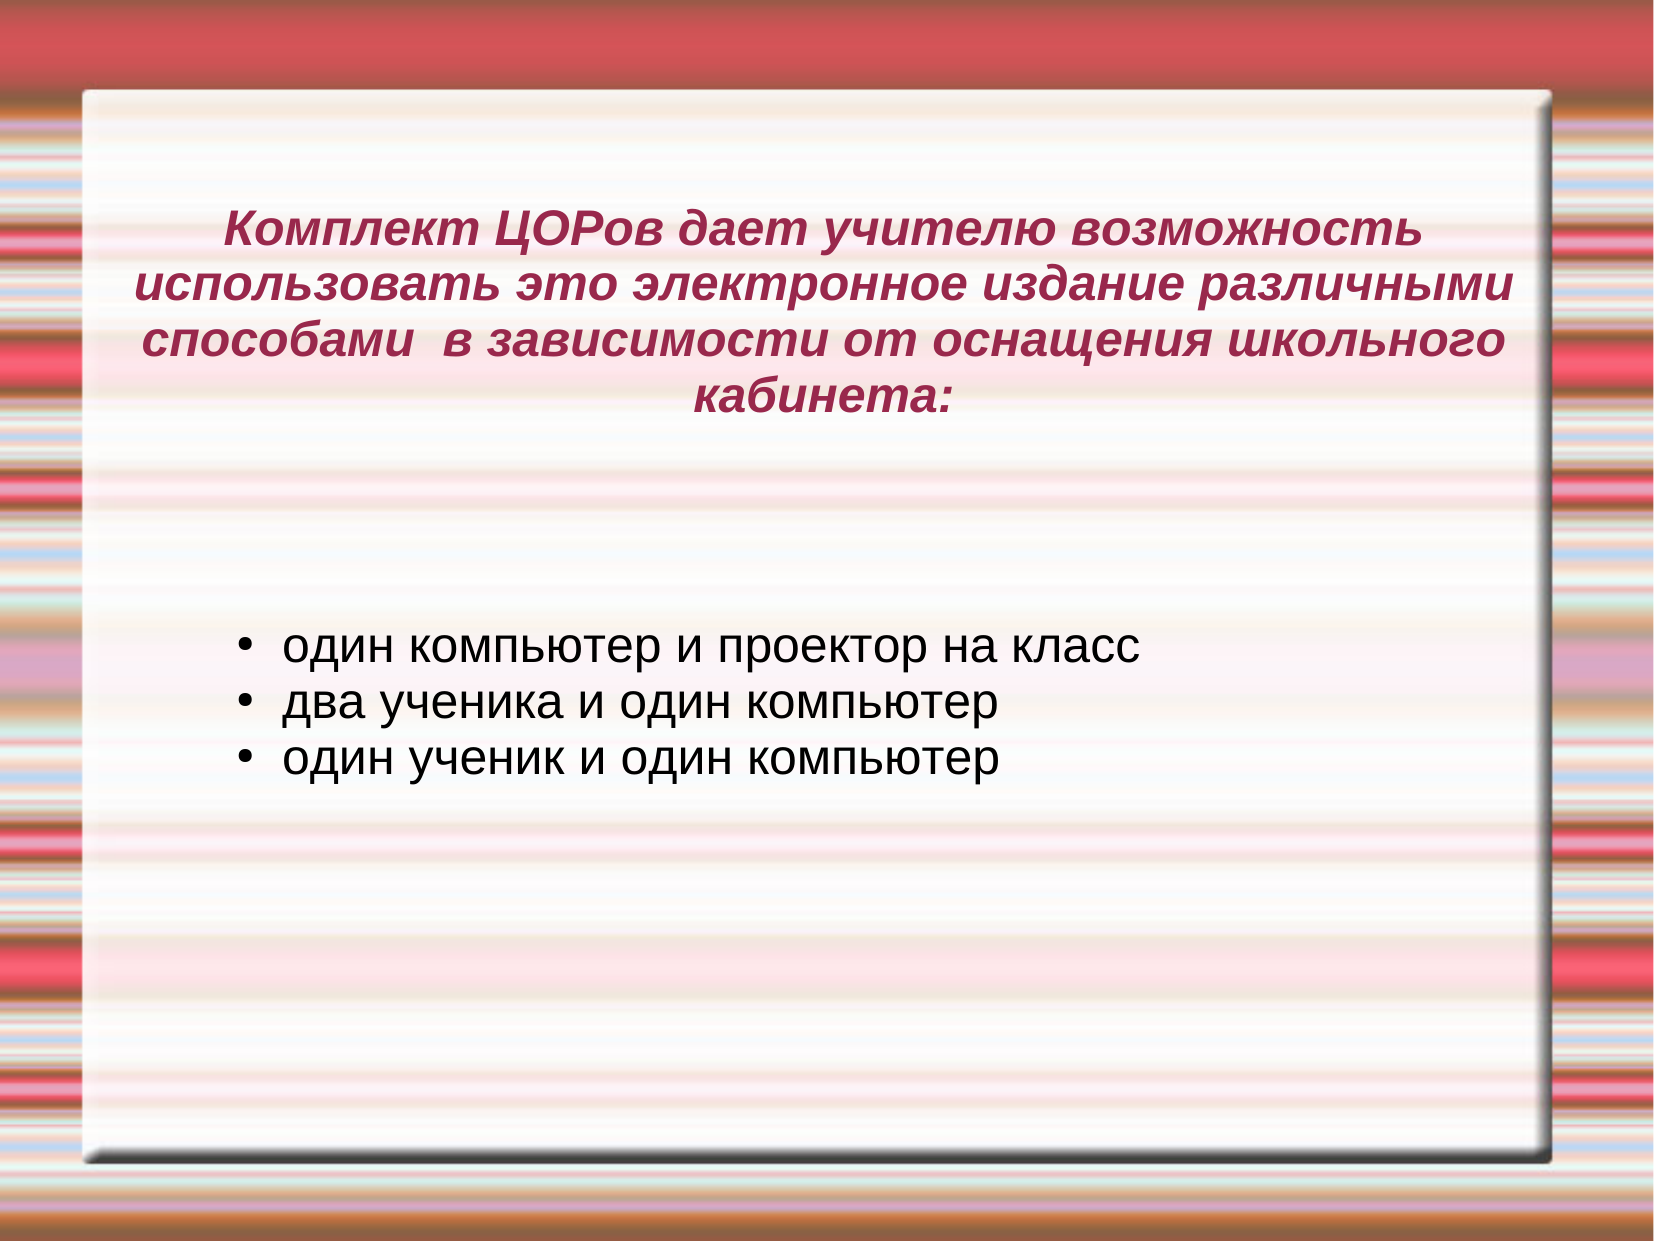

# Комплект ЦОРов дает учителю возможность использовать это электронное издание различными способами в зависимости от оснащения школьного кабинета:
 один компьютер и проектор на класс
 два ученика и один компьютер
 один ученик и один компьютер